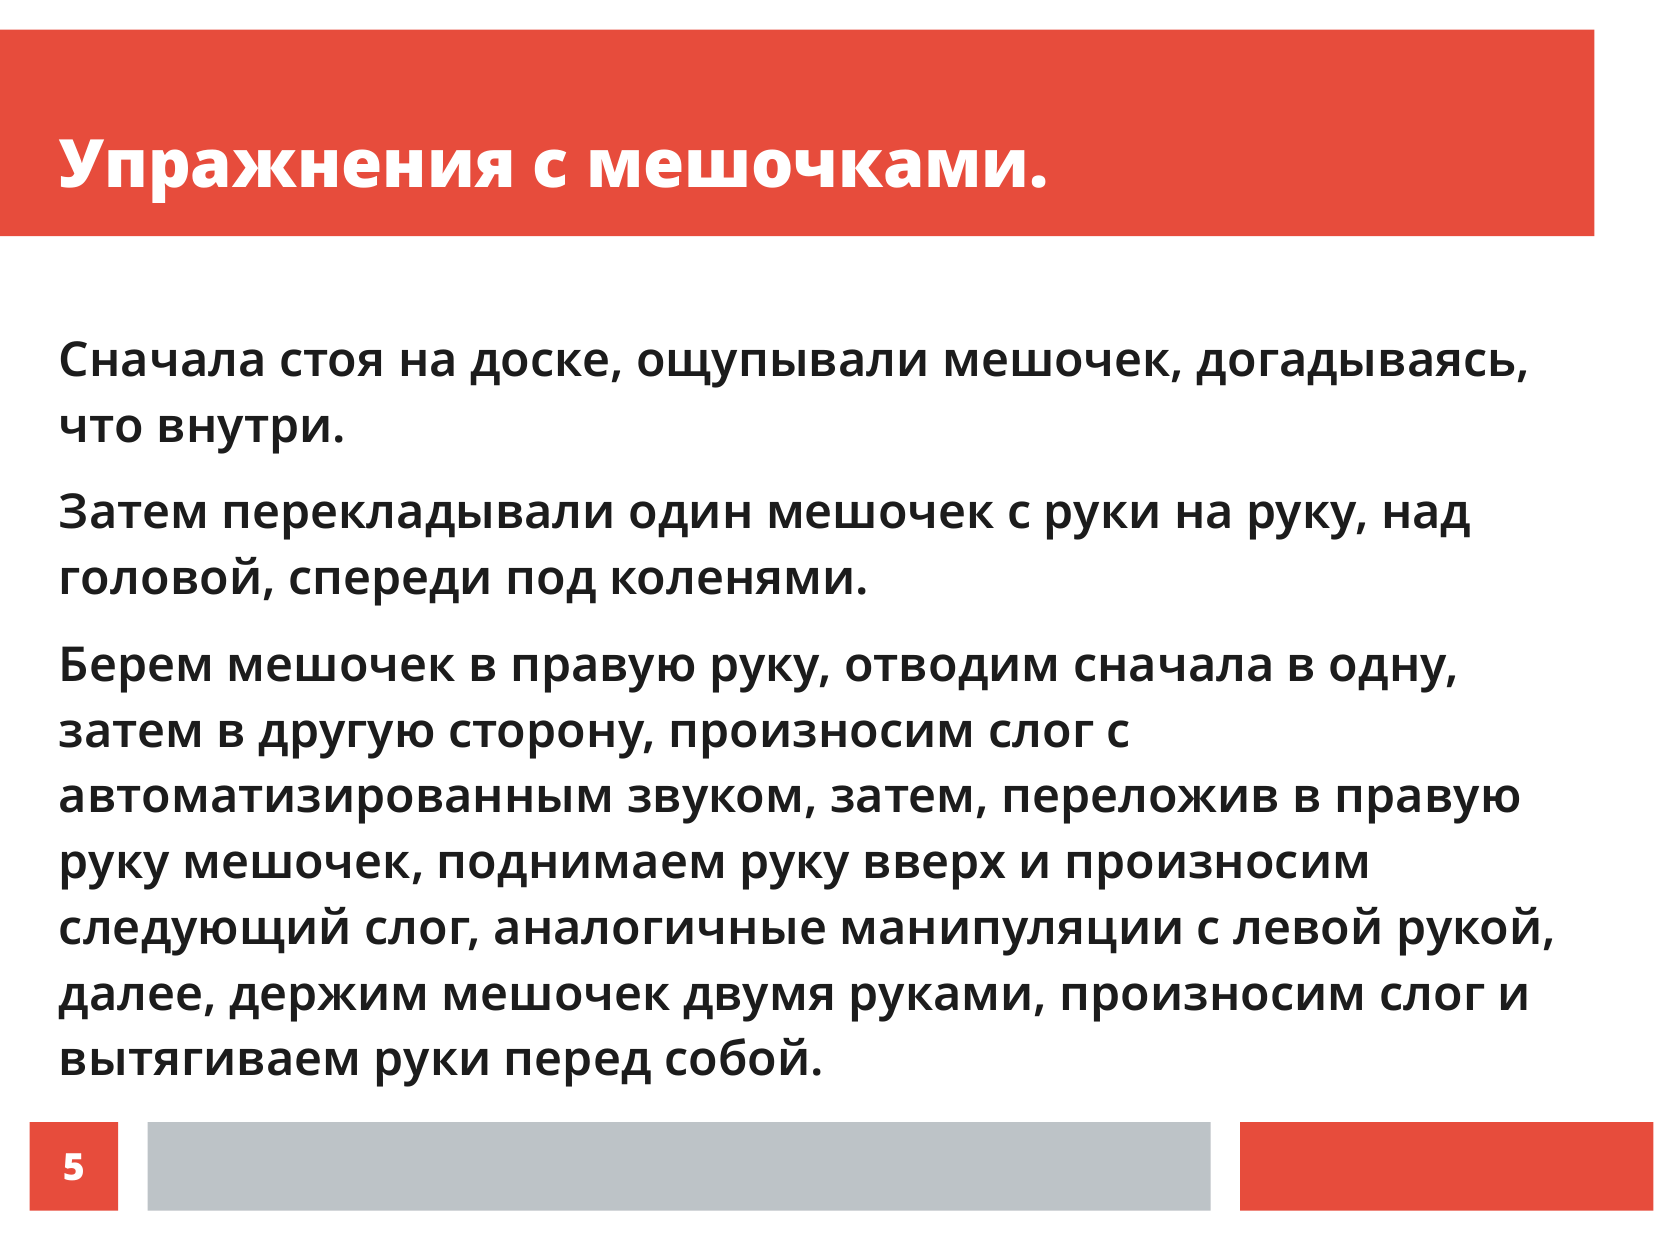

# Упражнения с мешочками.
Сначала стоя на доске, ощупывали мешочек, догадываясь, что внутри.
Затем перекладывали один мешочек с руки на руку, над головой, спереди под коленями.
Берем мешочек в правую руку, отводим сначала в одну, затем в другую сторону, произносим слог с автоматизированным звуком, затем, переложив в правую руку мешочек, поднимаем руку вверх и произносим следующий слог, аналогичные манипуляции с левой рукой, далее, держим мешочек двумя руками, произносим слог и вытягиваем руки перед собой.
5